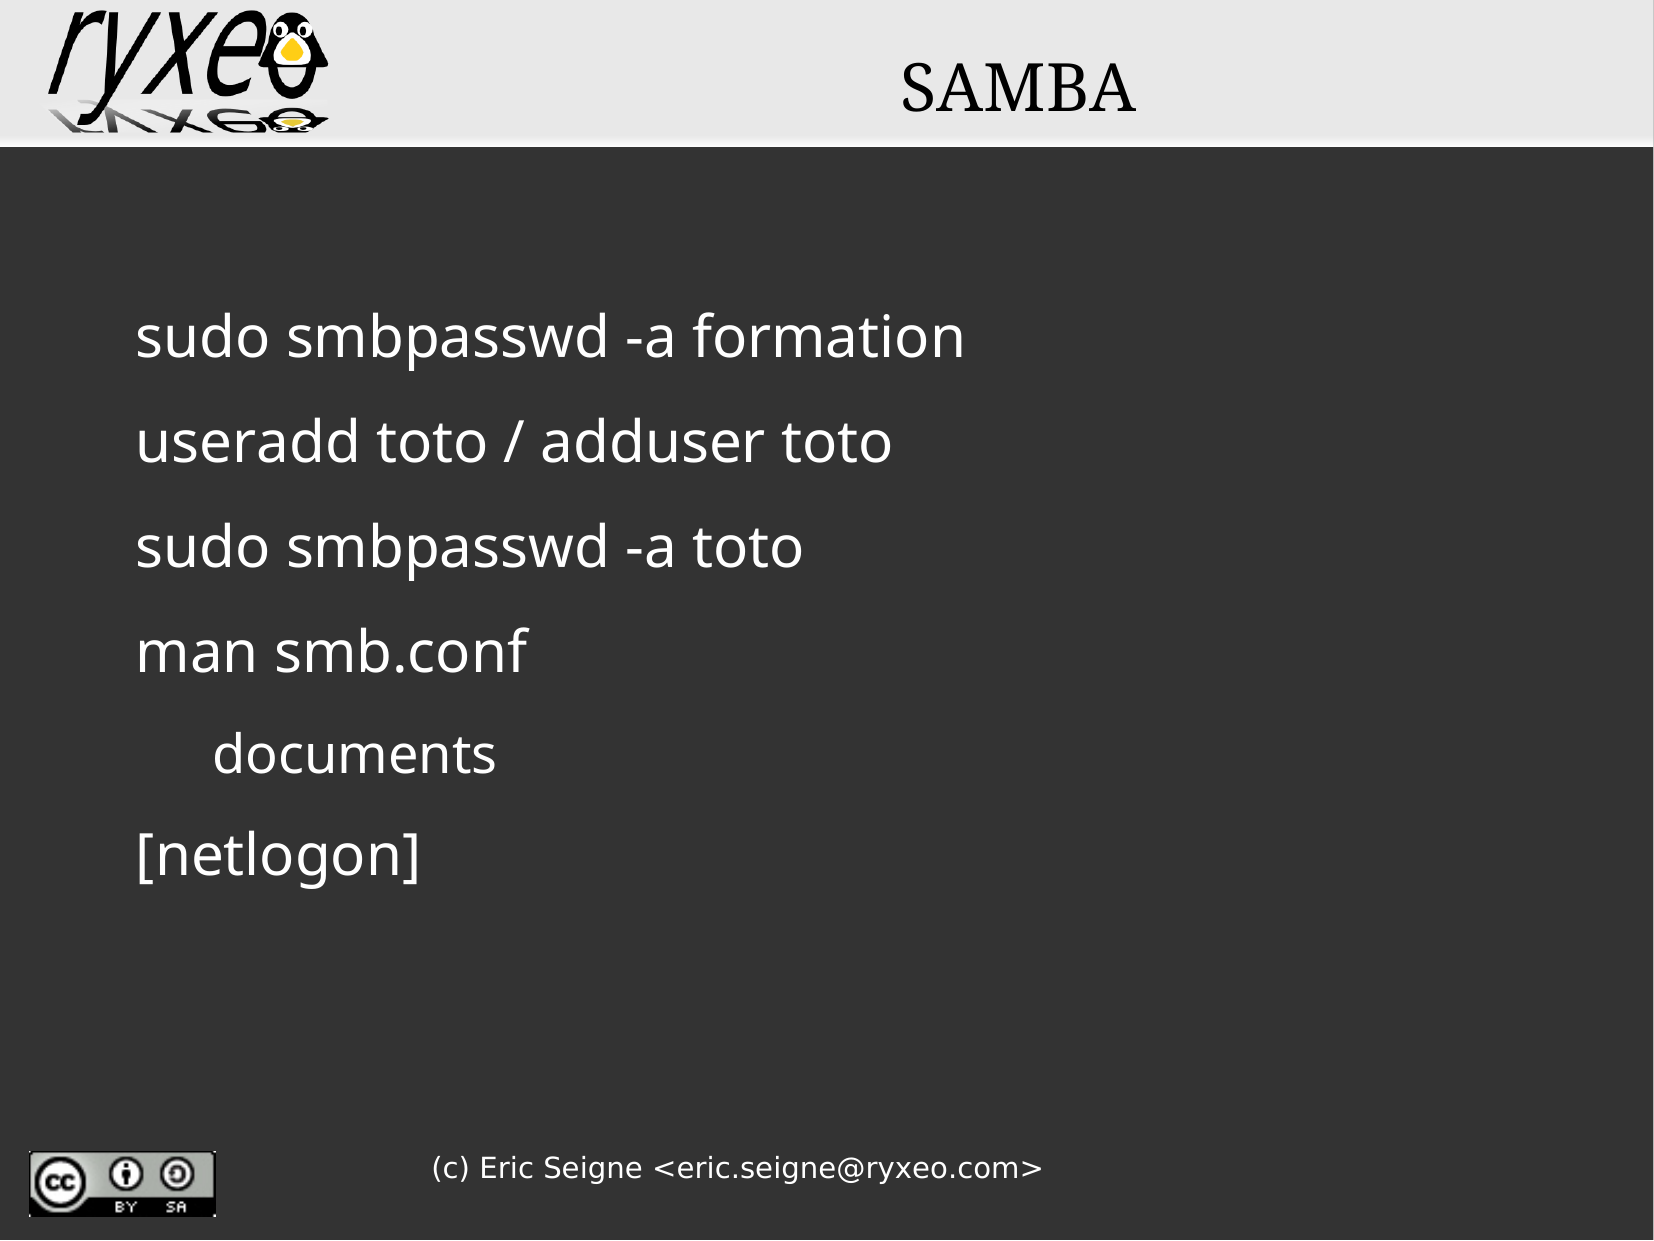

SAMBA
# sudo smbpasswd -a formation
useradd toto / adduser toto
sudo smbpasswd -a toto
man smb.conf
documents
[netlogon]